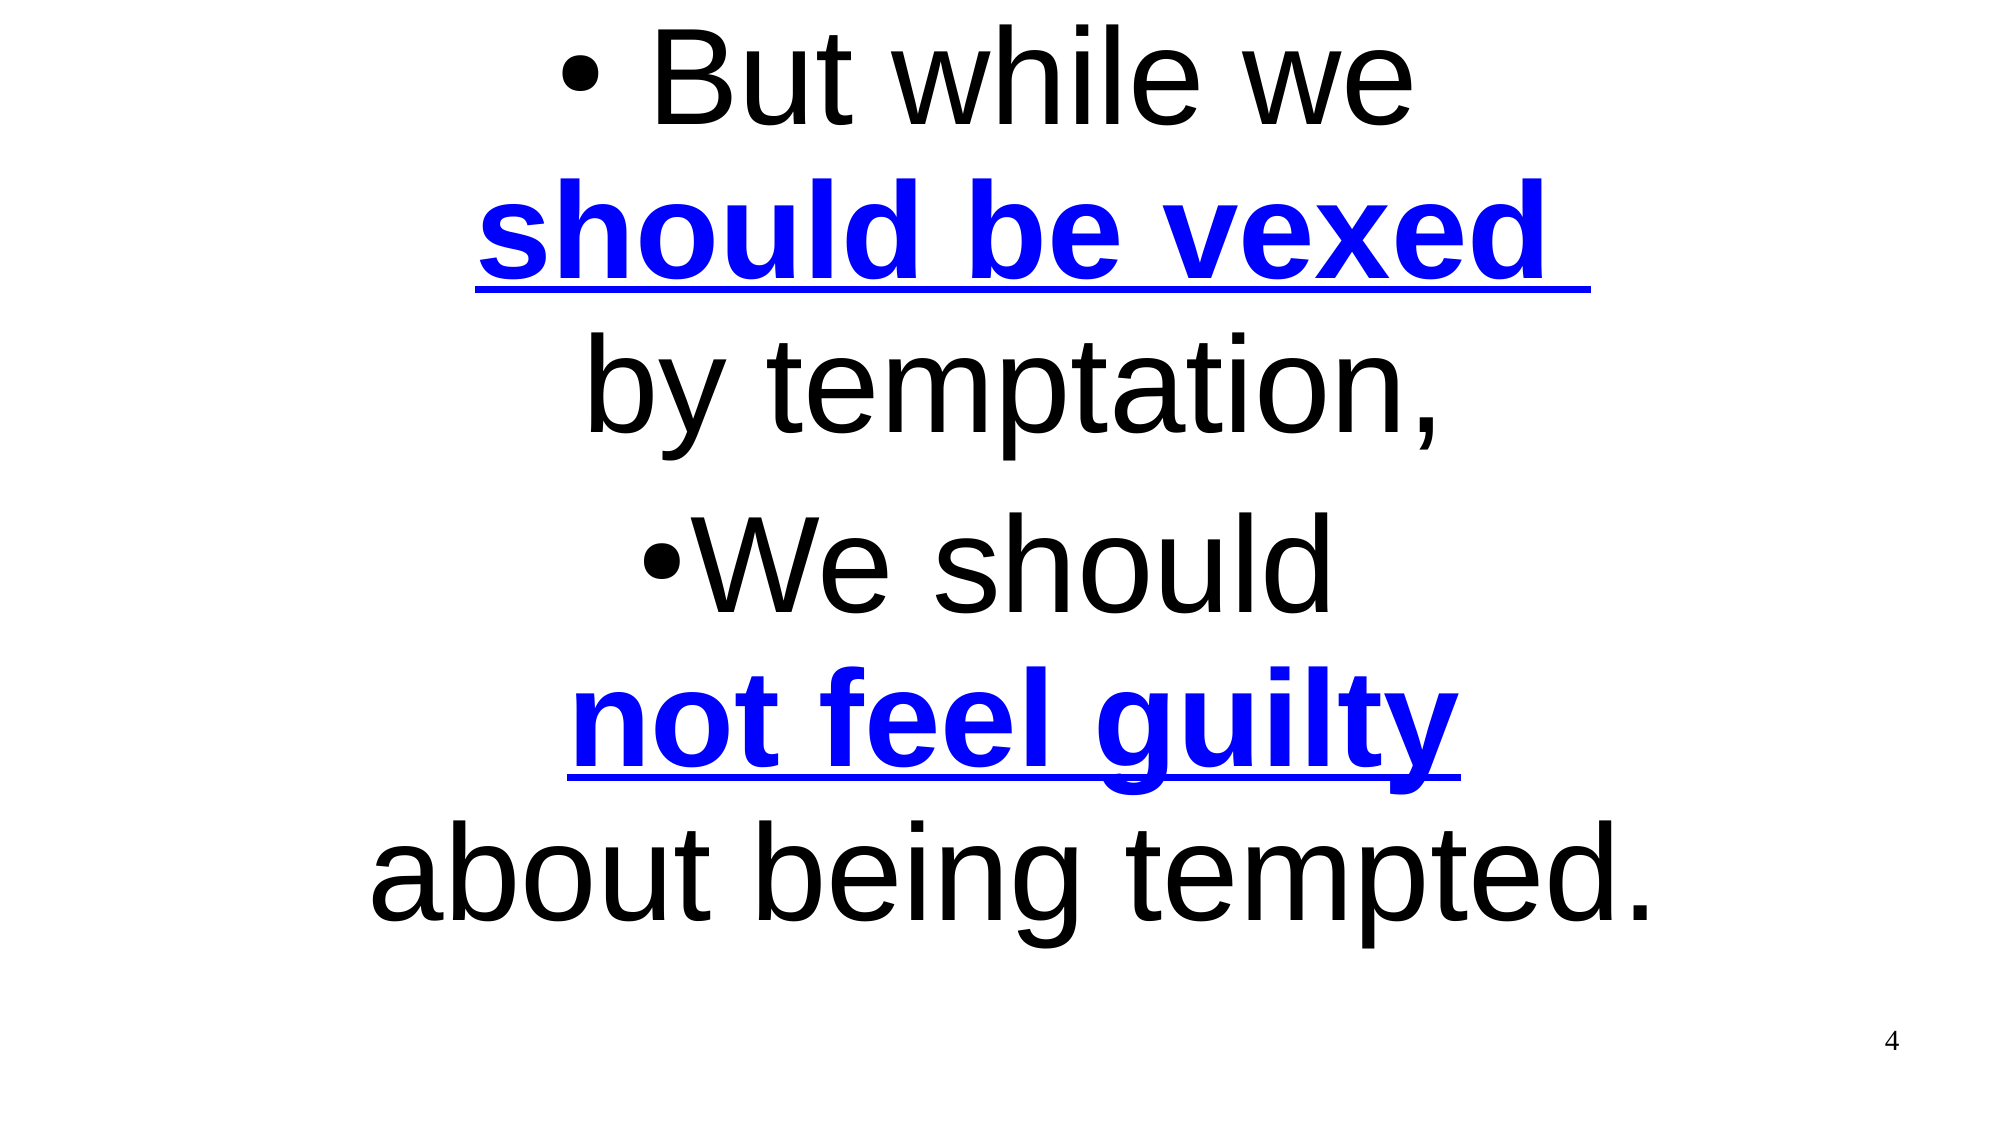

# But while we should be vexed by temptation,
We should
not feel guilty
about being tempted.
4